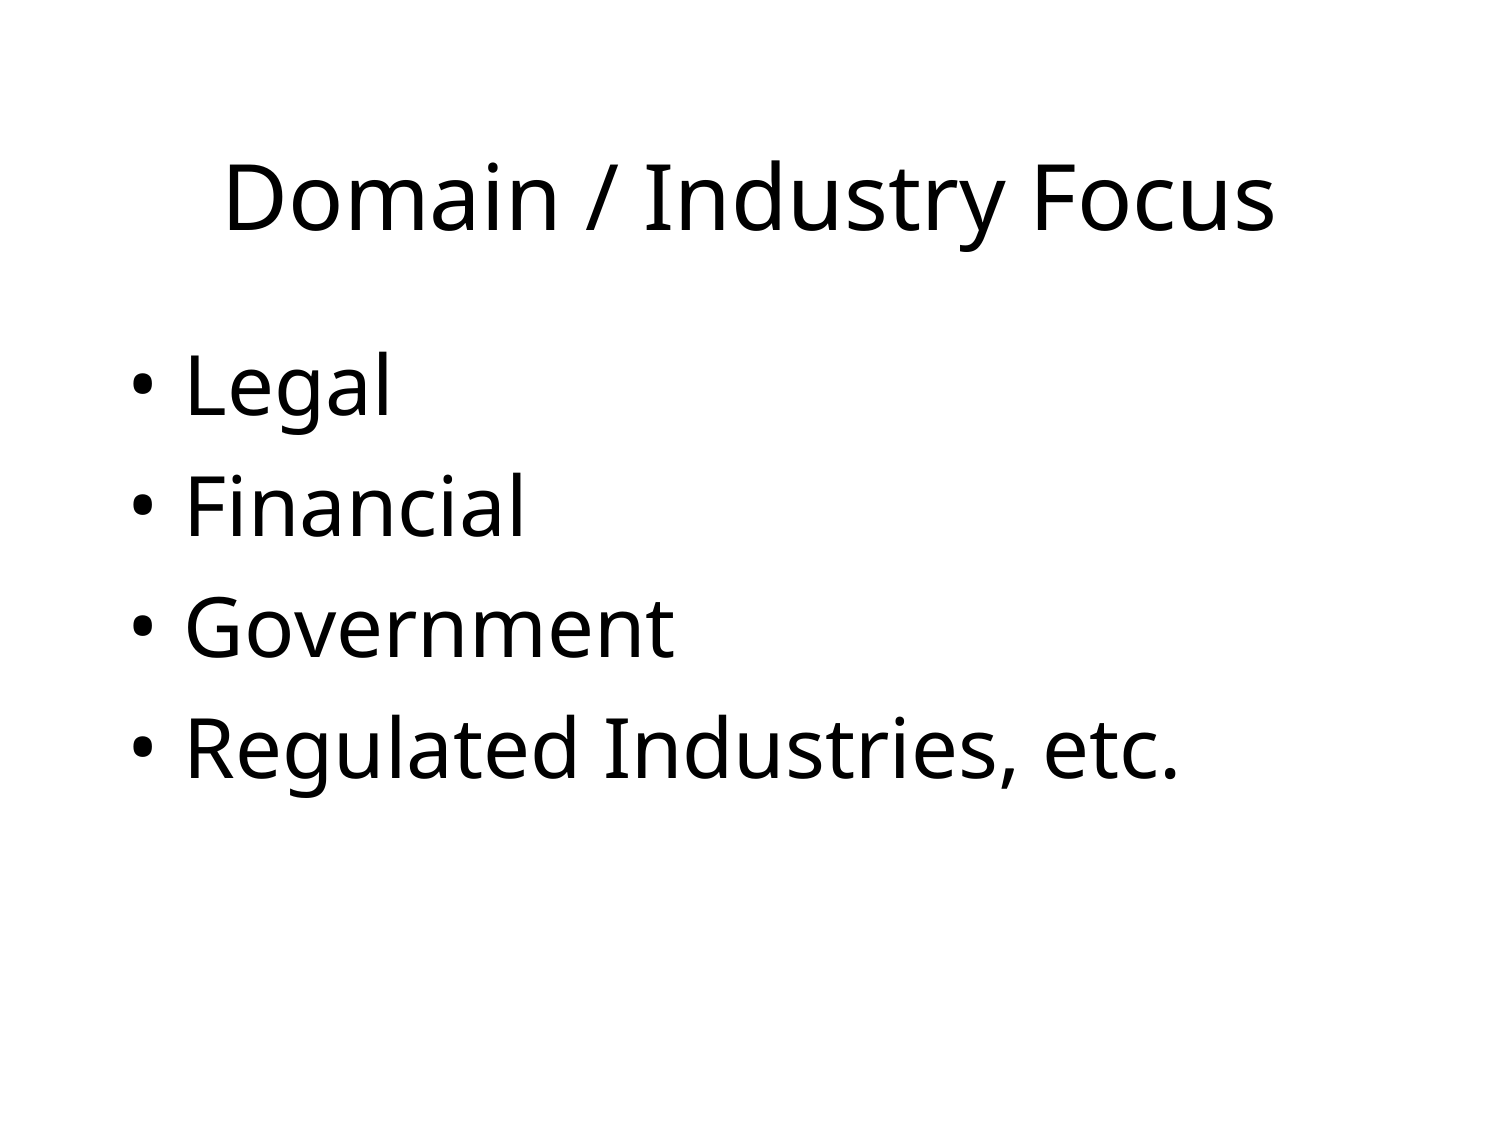

# Domain / Industry Focus
Legal
Financial
Government
Regulated Industries, etc.